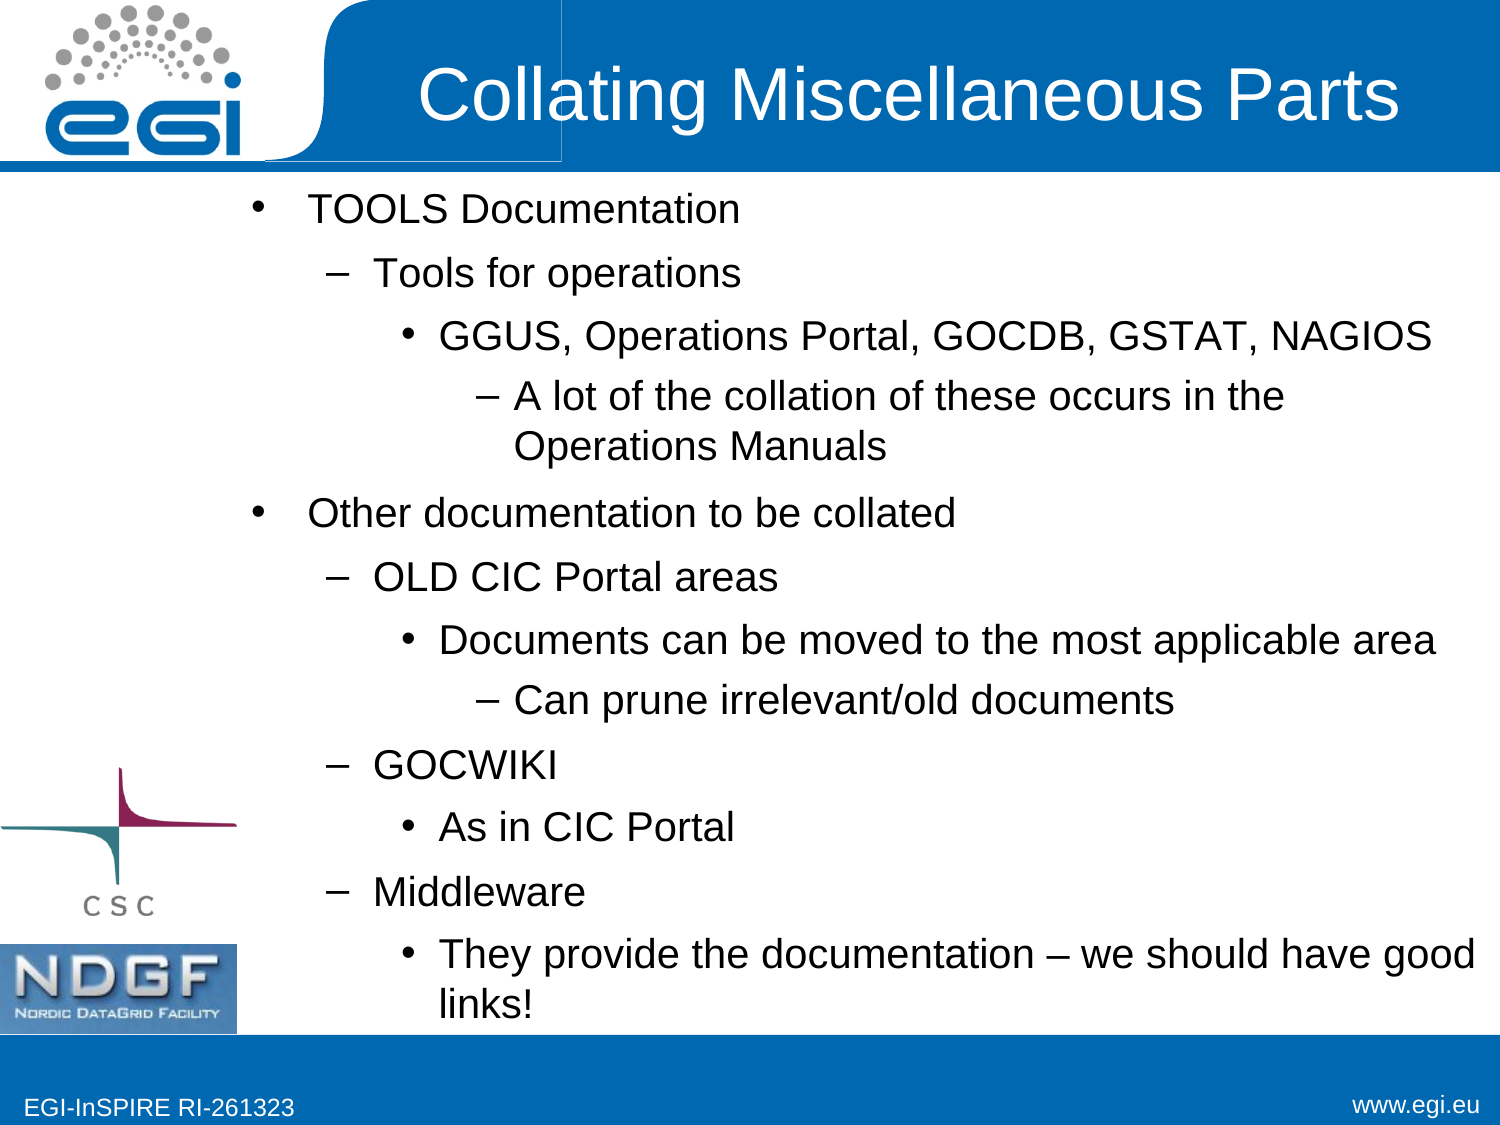

# Collating Miscellaneous Parts
TOOLS Documentation
Tools for operations
GGUS, Operations Portal, GOCDB, GSTAT, NAGIOS
A lot of the collation of these occurs in the Operations Manuals
Other documentation to be collated
OLD CIC Portal areas
Documents can be moved to the most applicable area
Can prune irrelevant/old documents
GOCWIKI
As in CIC Portal
Middleware
They provide the documentation – we should have good links!